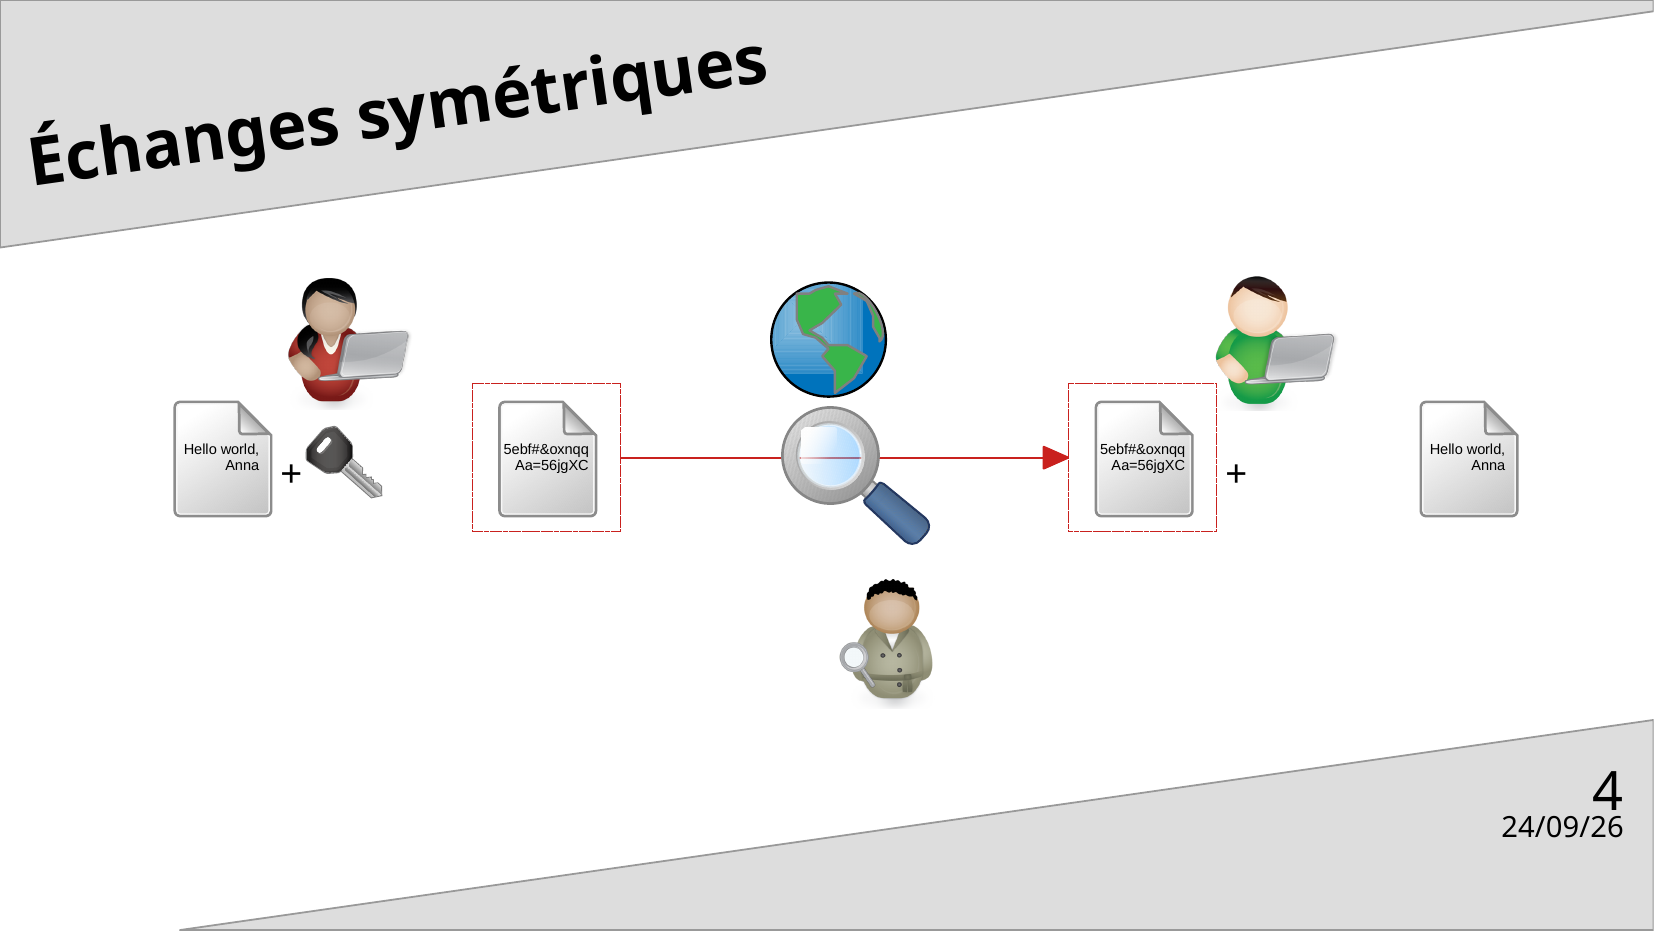

# Échanges symétriques
Hello world,
Anna
5ebf#&oxnqq
Aa=56jgXC
5ebf#&oxnqq
Aa=56jgXC
Hello world,
Anna
+
+
4